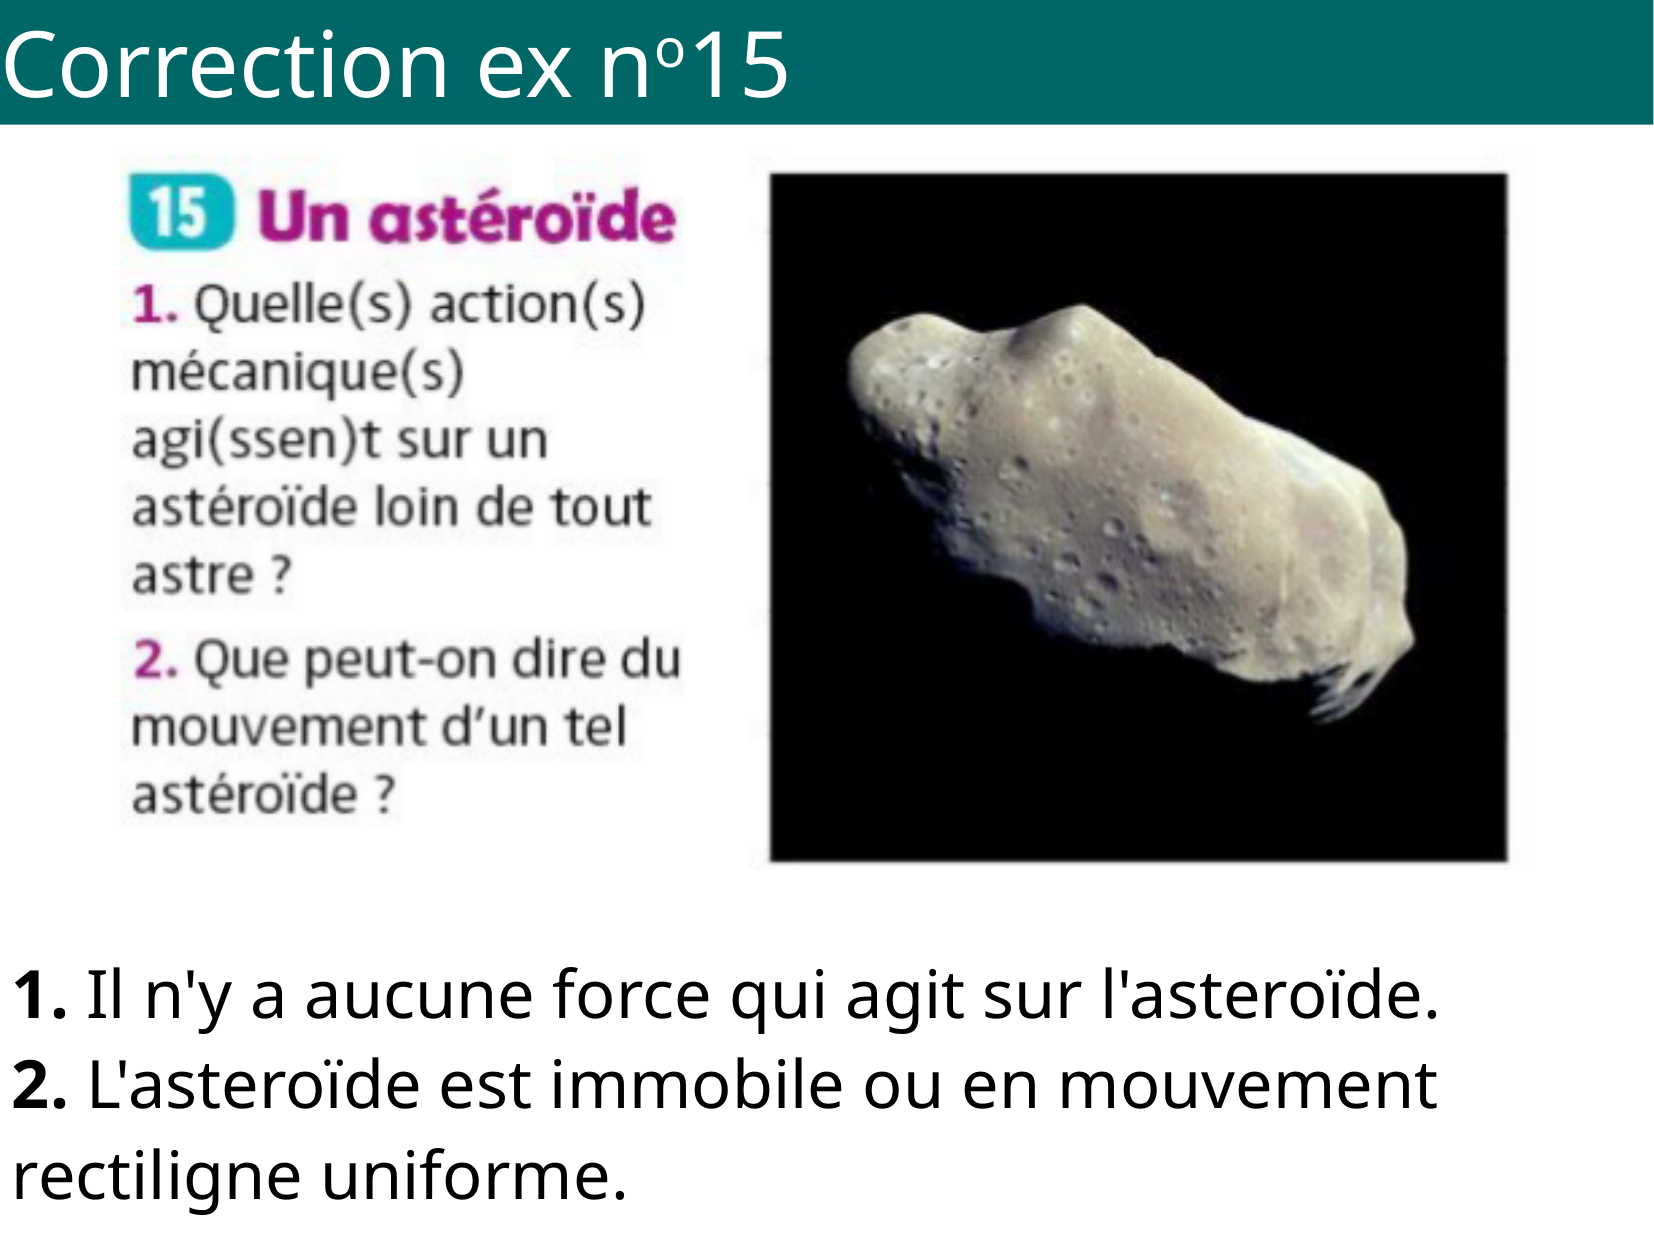

# Correction ex no15
1. Il n'y a aucune force qui agit sur l'asteroïde.
2. L'asteroïde est immobile ou en mouvement rectiligne uniforme.